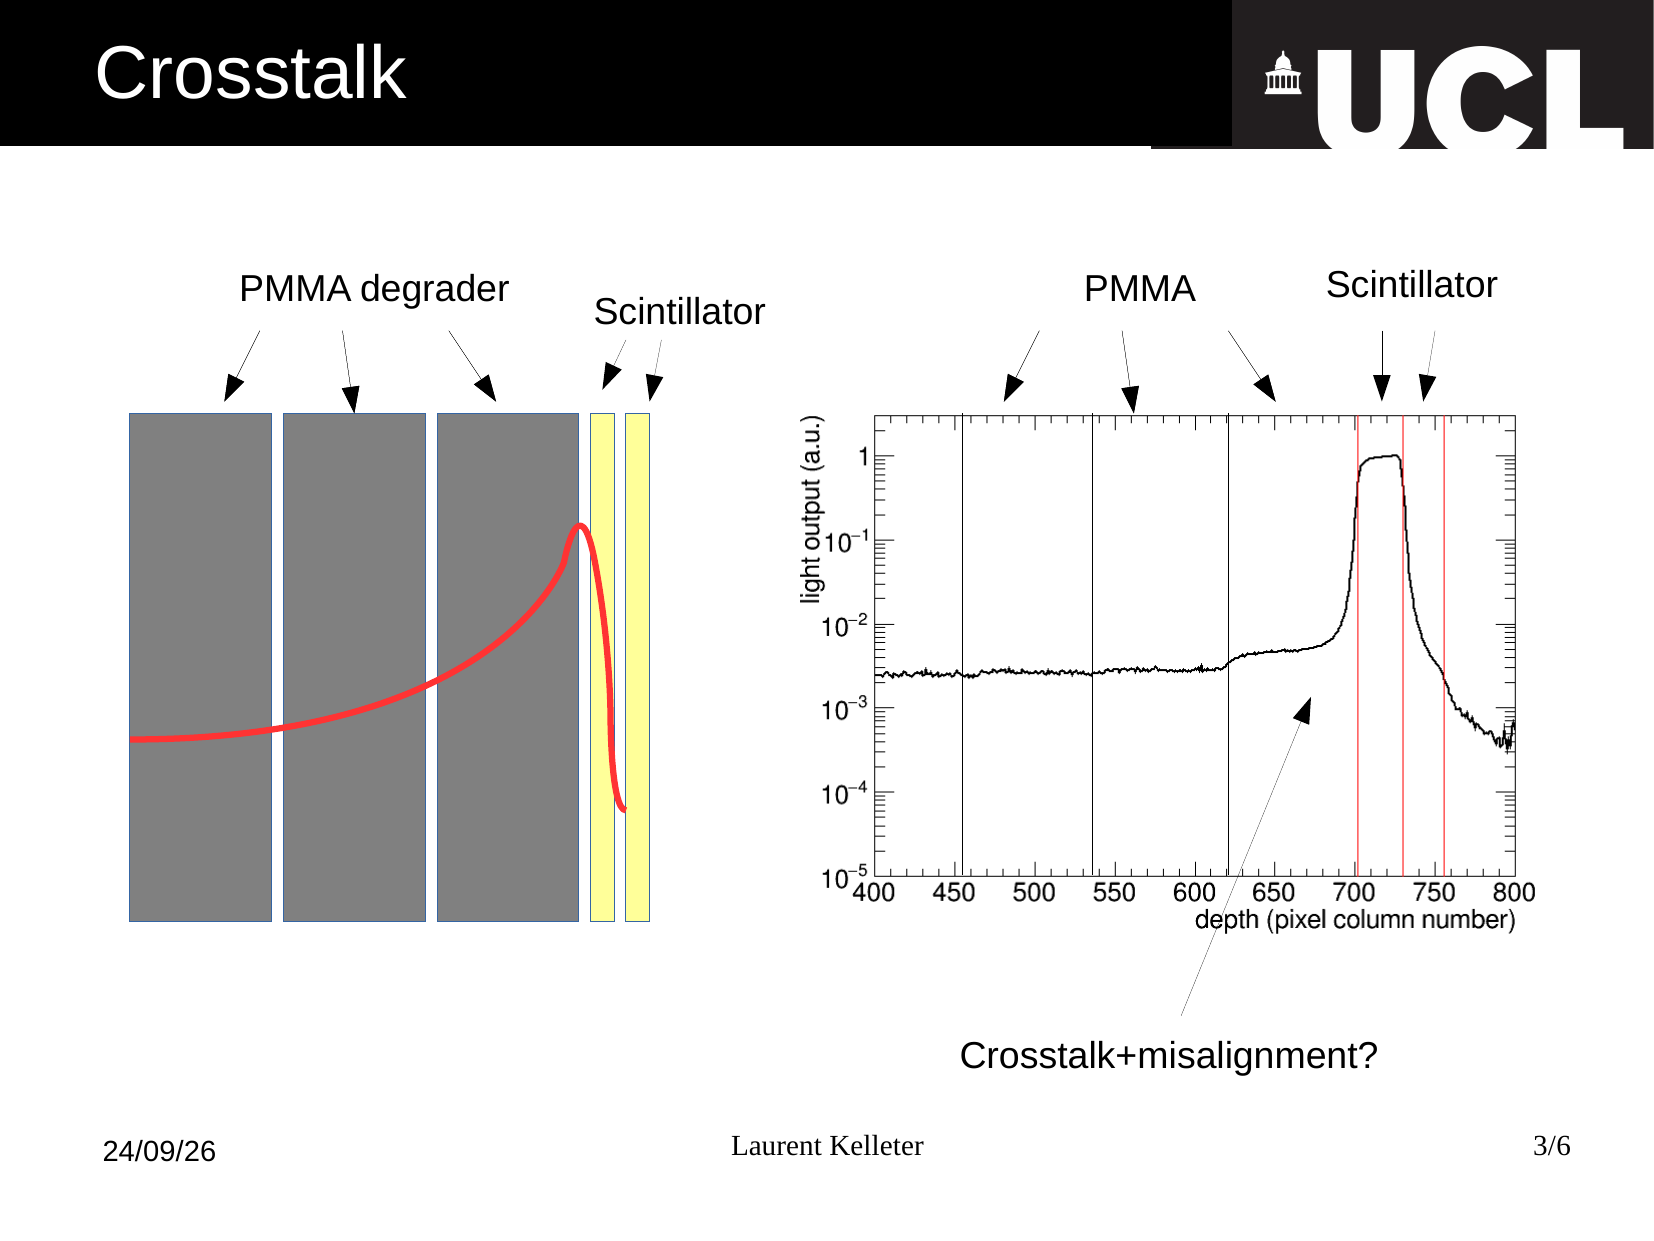

# Crosstalk
Scintillator
PMMA degrader
PMMA
Scintillator
Crosstalk+misalignment?
3